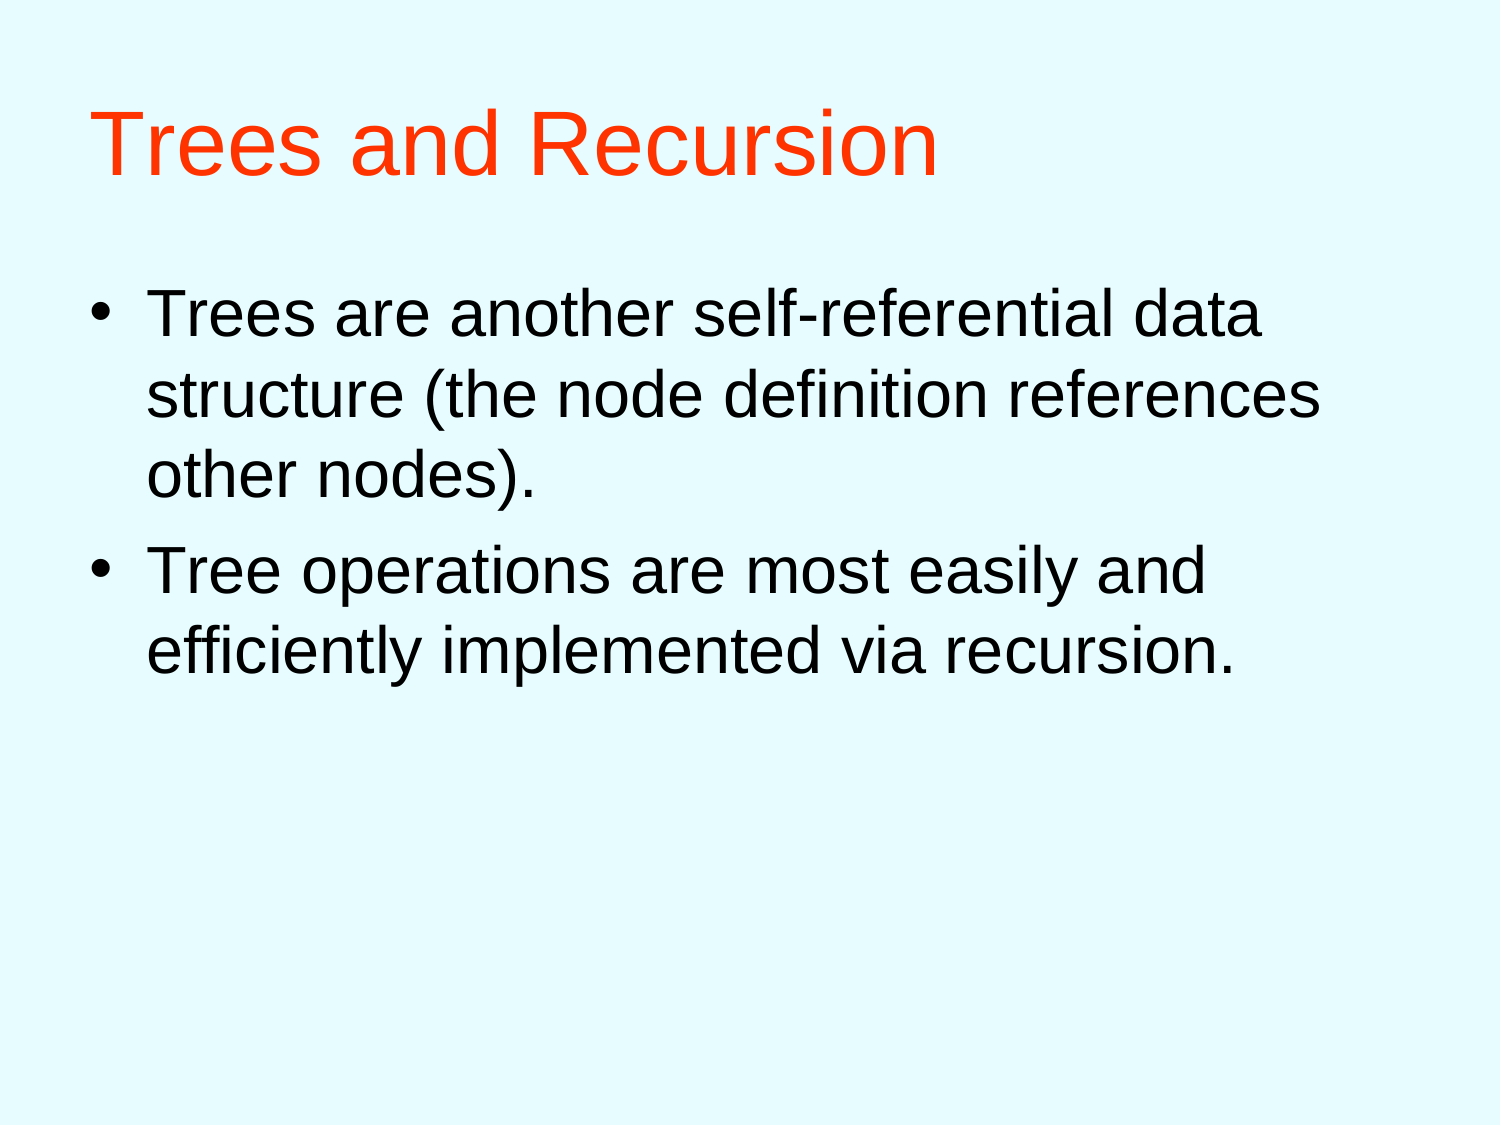

# Trees and Recursion
Trees are another self-referential data structure (the node definition references other nodes).
Tree operations are most easily and efficiently implemented via recursion.